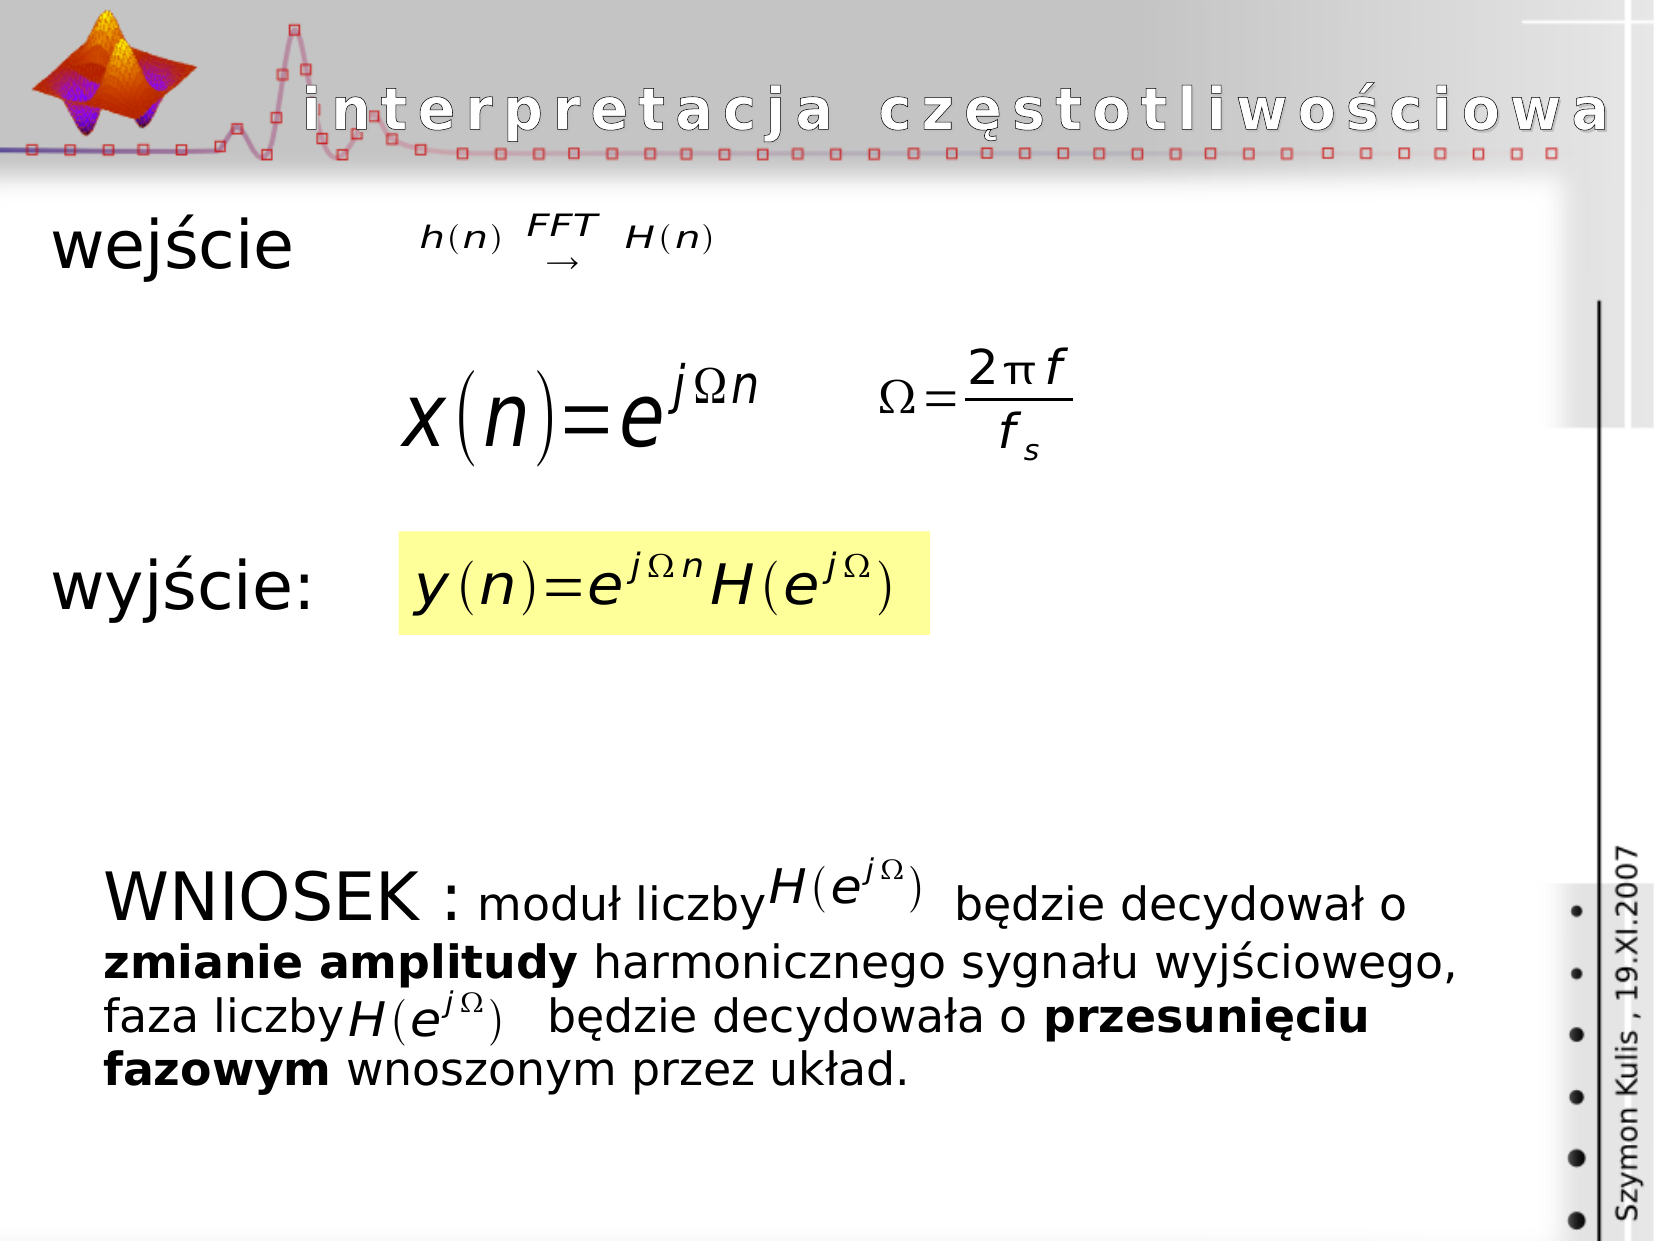

# interpretacja częstotliwościowa
wejście
wyjście:
WNIOSEK : moduł liczby będzie decydował o zmianie amplitudy harmonicznego sygnału wyjściowego, faza liczby będzie decydowała o przesunięciu fazowym wnoszonym przez układ.